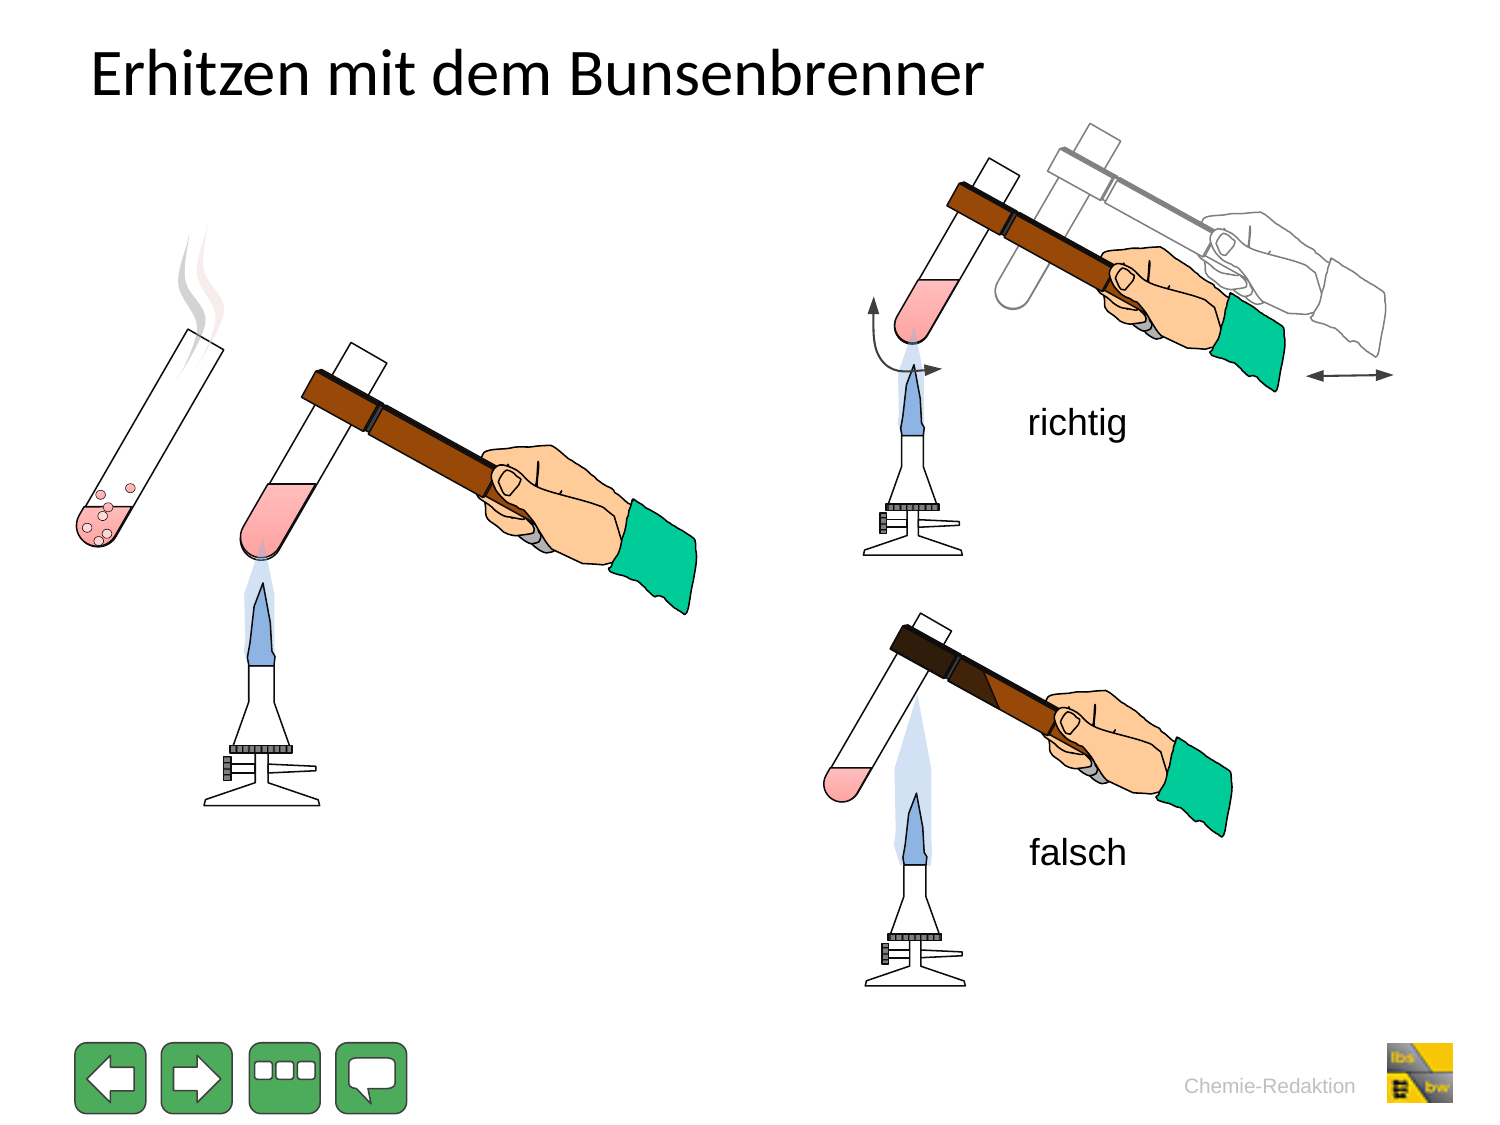

# Erhitzen mit dem Bunsenbrenner
richtig
falsch